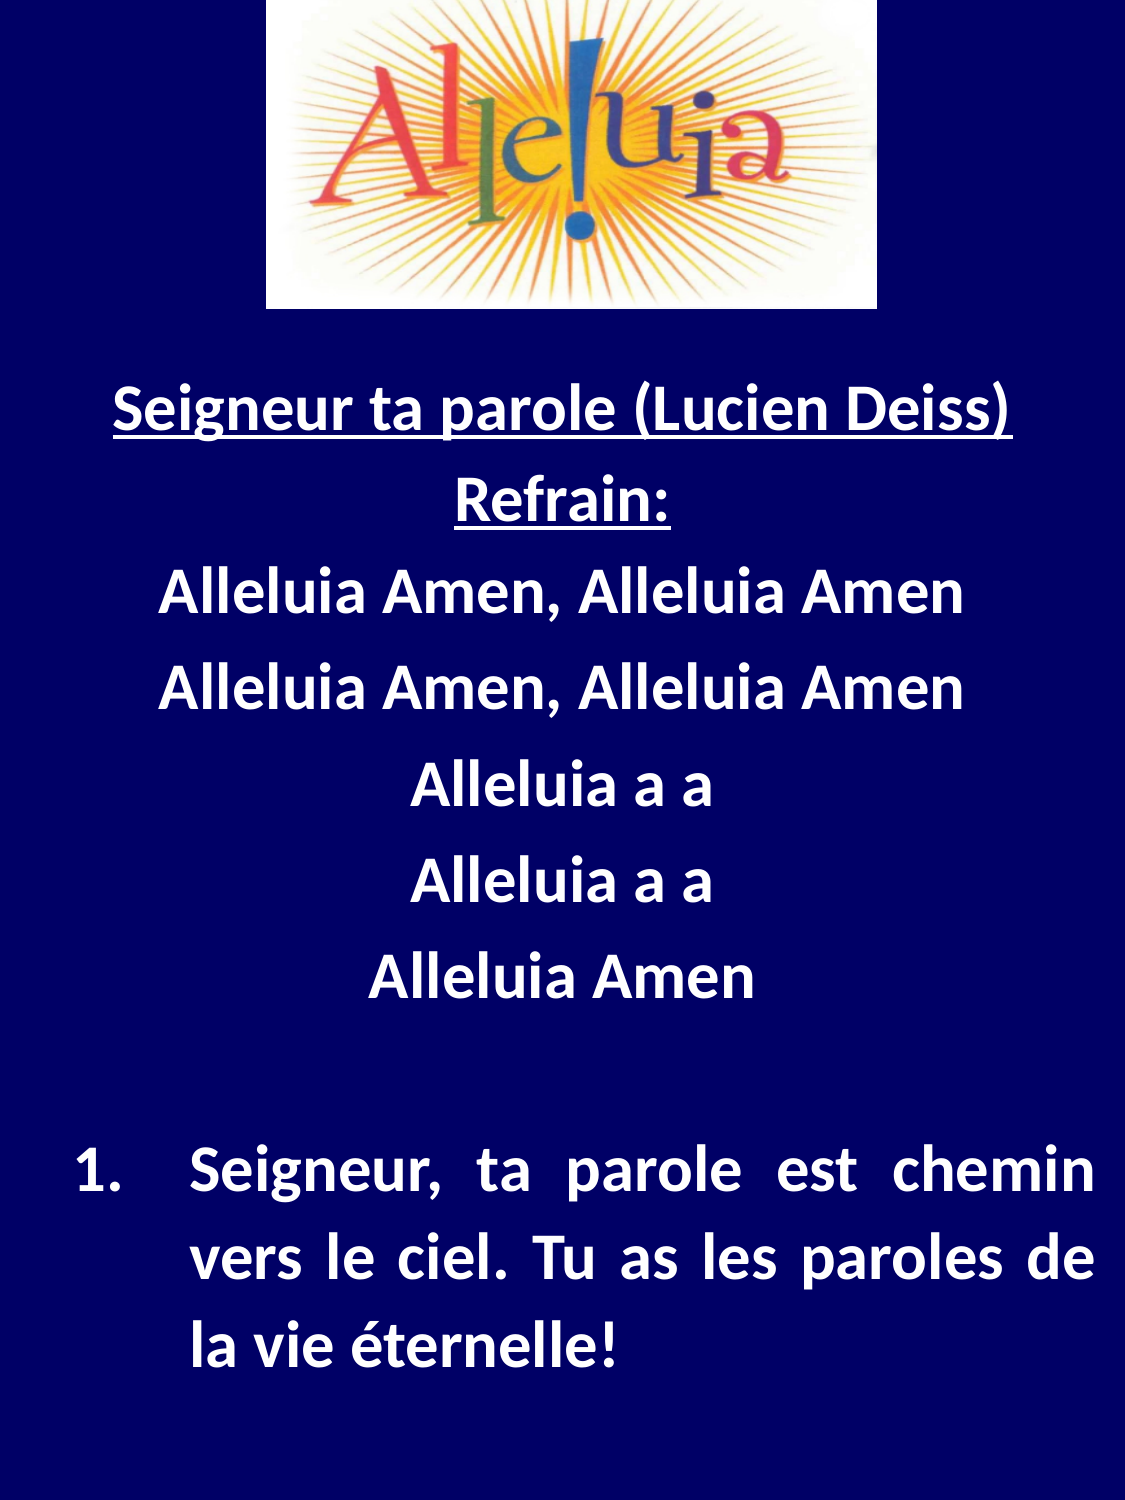

Seigneur ta parole (Lucien Deiss)
Refrain:
Alleluia Amen, Alleluia Amen
Alleluia Amen, Alleluia Amen
Alleluia a a
Alleluia a a
Alleluia Amen
Seigneur, ta parole est chemin vers le ciel. Tu as les paroles de la vie éternelle!